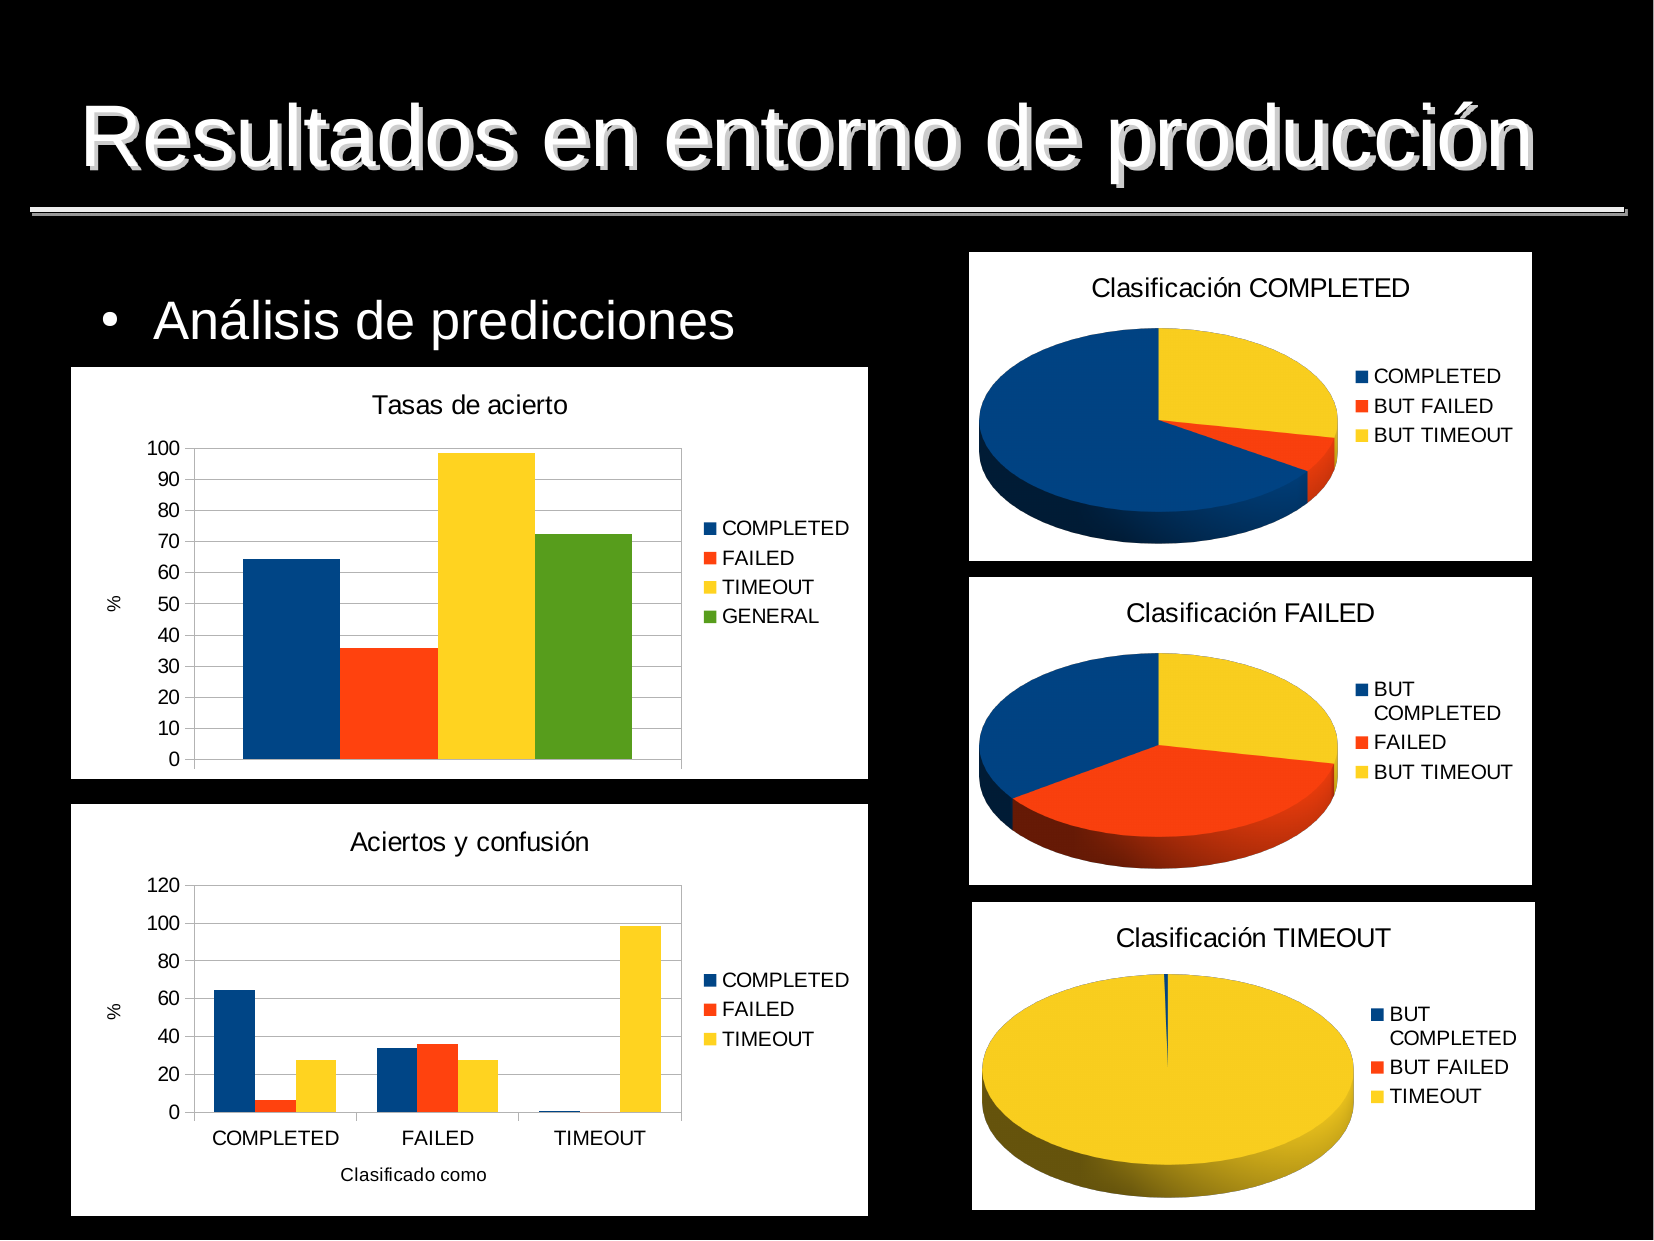

# Resultados en entorno de producción
[unsupported chart]
Análisis de predicciones
### Chart: Tasas de acierto
| Category | COMPLETED | FAILED | TIMEOUT | GENERAL |
|---|---|---|---|---|
| None | 64.4696189495366 | 35.9550561797753 | 98.3792544570502 | 72.3974323192855 |
[unsupported chart]
### Chart: Aciertos y confusión
| Category | COMPLETED | FAILED | TIMEOUT |
|---|---|---|---|
| COMPLETED | 64.4696189495366 | 6.17919670442842 | 27.600411946447 |
| FAILED | 33.9887640449438 | 35.9550561797753 | 27.5280898876404 |
| TIMEOUT | 0.324149108589951 | 0.0 | 98.3792544570502 |
[unsupported chart]